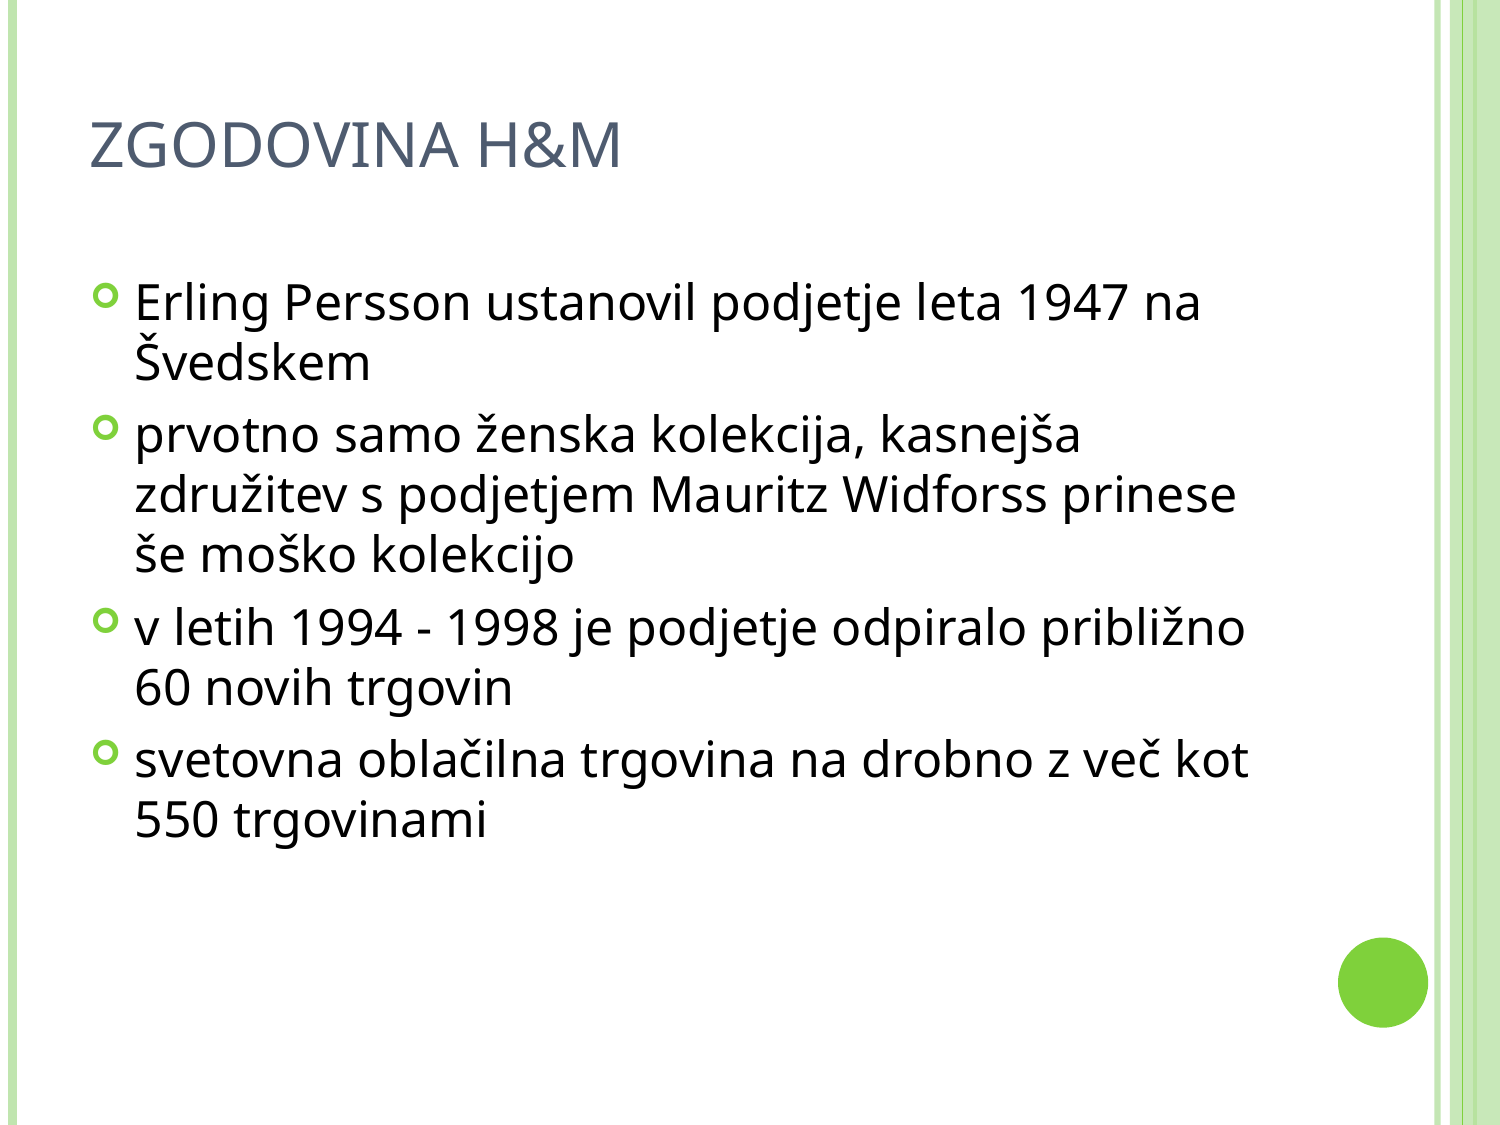

# ZGODOVINA H&M
Erling Persson ustanovil podjetje leta 1947 na Švedskem
prvotno samo ženska kolekcija, kasnejša združitev s podjetjem Mauritz Widforss prinese še moško kolekcijo
v letih 1994 - 1998 je podjetje odpiralo približno 60 novih trgovin
svetovna oblačilna trgovina na drobno z več kot 550 trgovinami